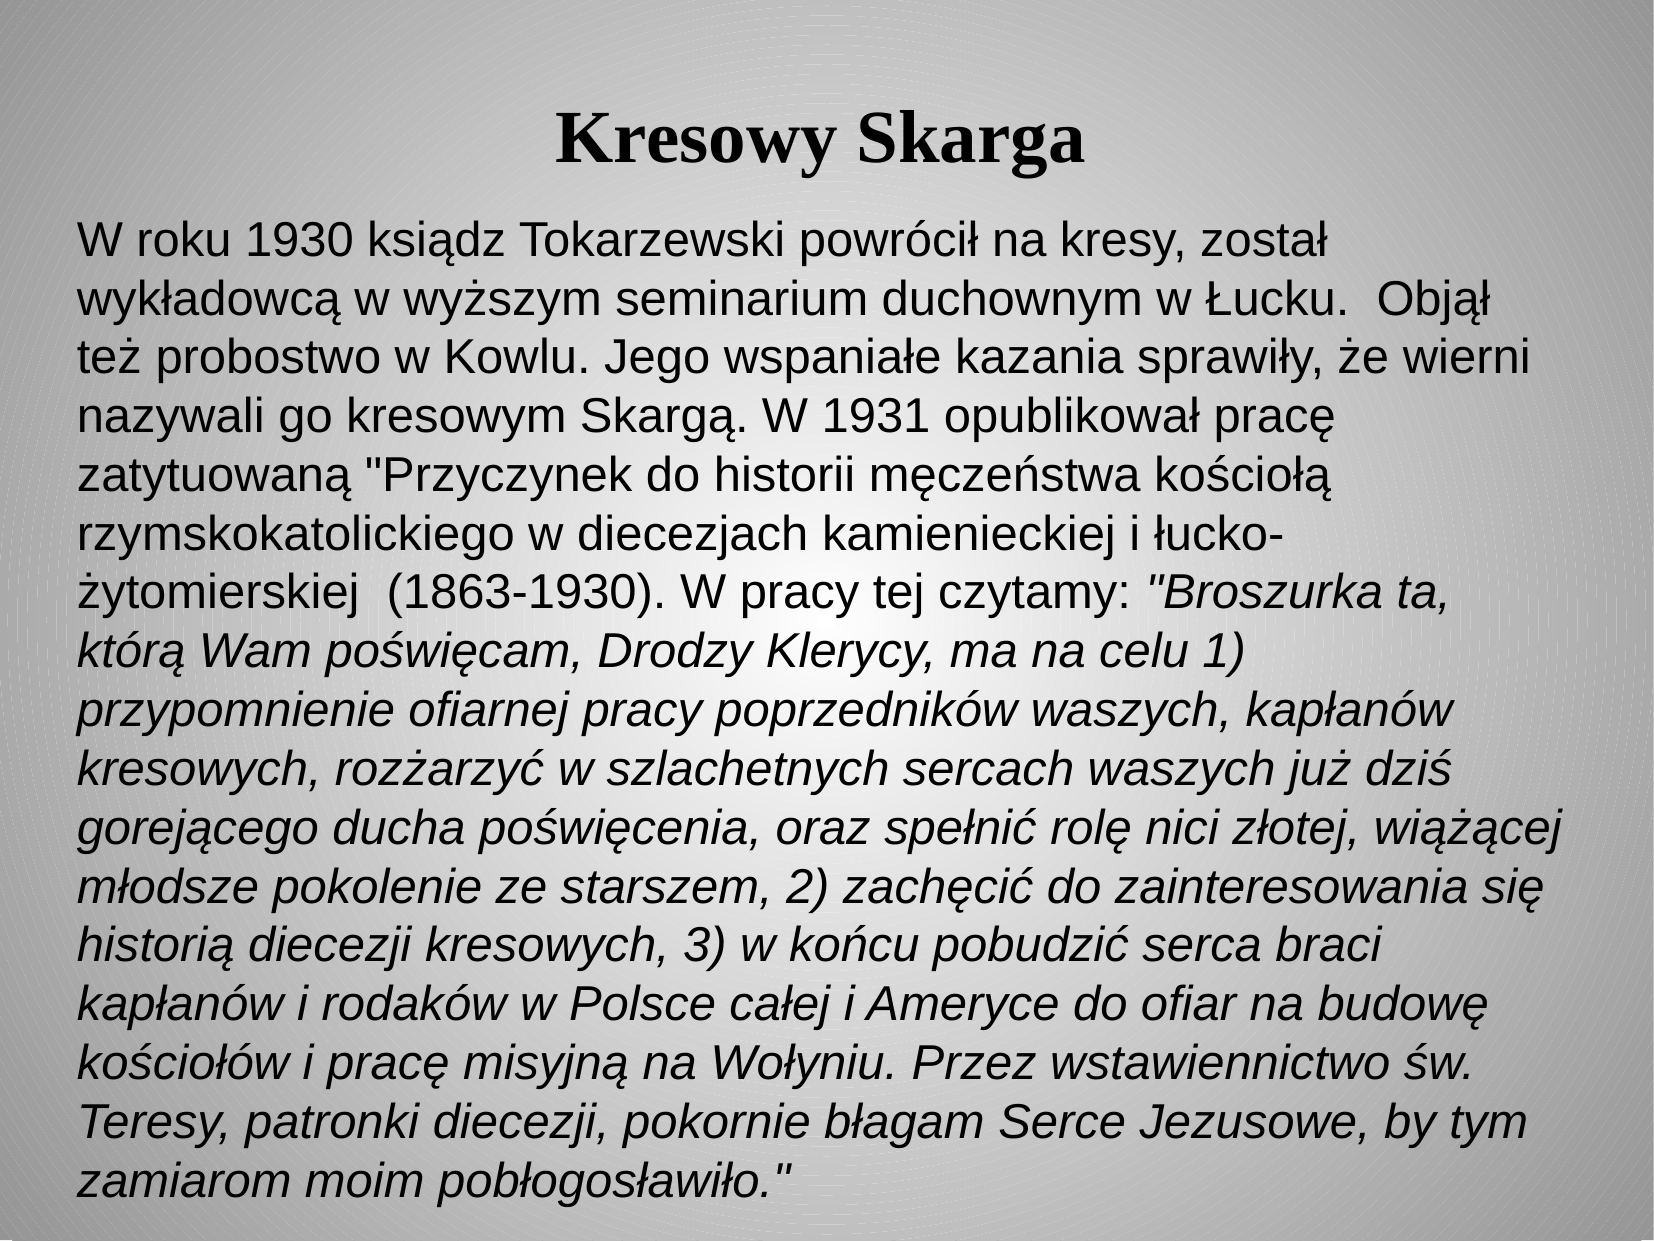

# Kresowy Skarga
W roku 1930 ksiądz Tokarzewski powrócił na kresy, został wykładowcą w wyższym seminarium duchownym w Łucku. Objął też probostwo w Kowlu. Jego wspaniałe kazania sprawiły, że wierni nazywali go kresowym Skargą. W 1931 opublikował pracę zatytuowaną "Przyczynek do historii męczeństwa kościołą rzymskokatolickiego w diecezjach kamienieckiej i łucko-żytomierskiej (1863-1930). W pracy tej czytamy: "Broszurka ta, którą Wam poświęcam, Drodzy Klerycy, ma na celu 1) przypomnienie ofiarnej pracy poprzedników waszych, kapłanów kresowych, rozżarzyć w szlachetnych sercach waszych już dziś gorejącego ducha poświęcenia, oraz spełnić rolę nici złotej, wiążącej młodsze pokolenie ze starszem, 2) zachęcić do zainteresowania się historią diecezji kresowych, 3) w końcu pobudzić serca braci kapłanów i rodaków w Polsce całej i Ameryce do ofiar na budowę kościołów i pracę misyjną na Wołyniu. Przez wstawiennictwo św. Teresy, patronki diecezji, pokornie błagam Serce Jezusowe, by tym zamiarom moim pobłogosławiło."